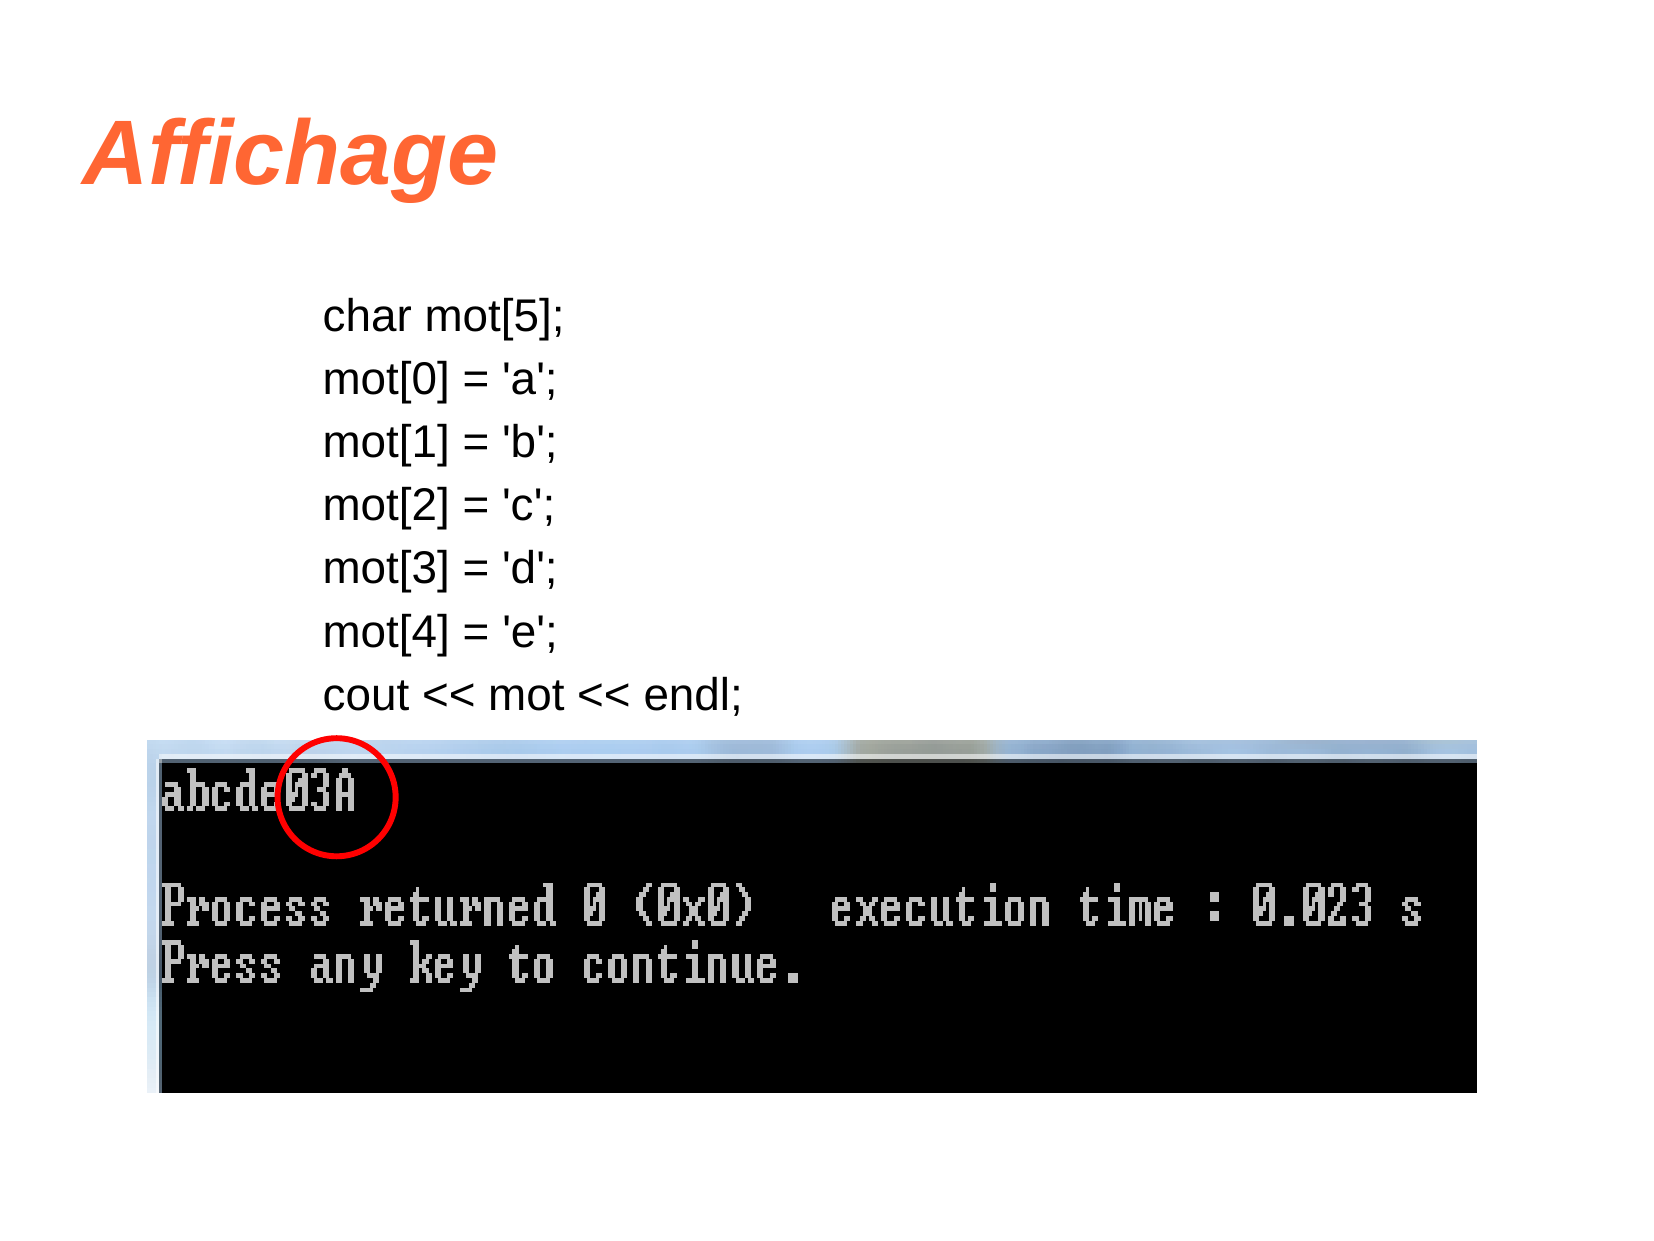

# Affichage
 char mot[5];
 mot[0] = 'a';
 mot[1] = 'b';
 mot[2] = 'c';
 mot[3] = 'd';
 mot[4] = 'e';
 cout << mot << endl;